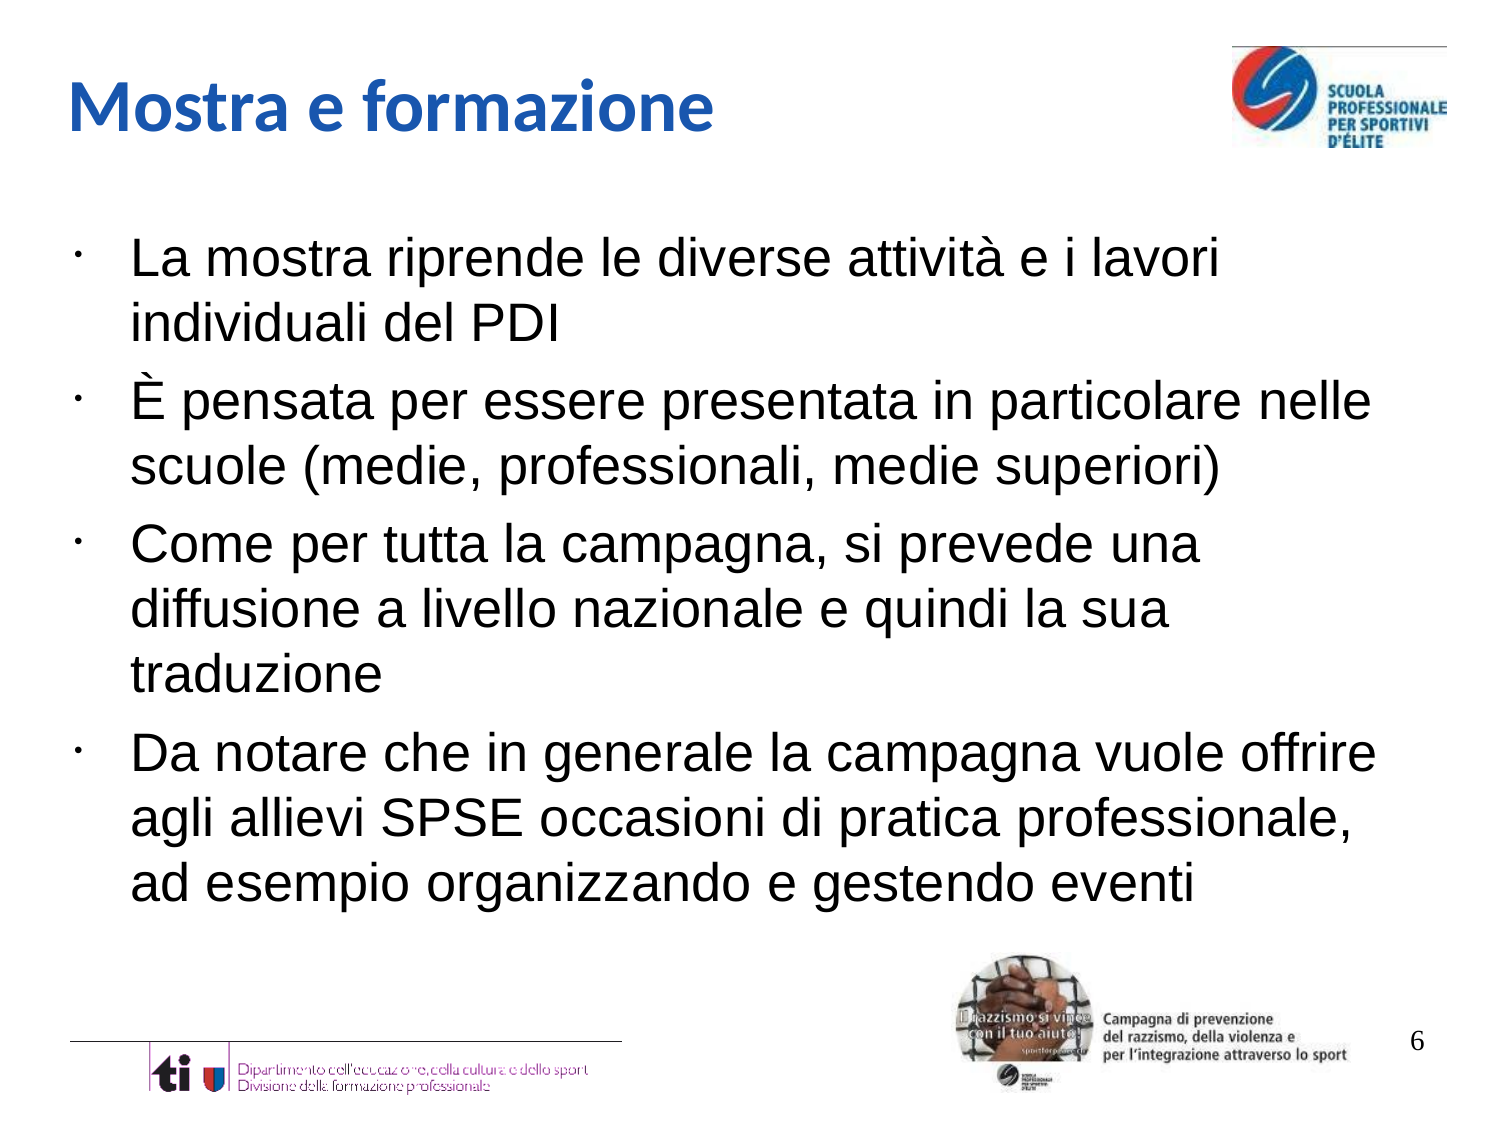

Mostra e formazione
# La mostra riprende le diverse attività e i lavori individuali del PDI
È pensata per essere presentata in particolare nelle scuole (medie, professionali, medie superiori)
Come per tutta la campagna, si prevede una diffusione a livello nazionale e quindi la sua traduzione
Da notare che in generale la campagna vuole offrire agli allievi SPSE occasioni di pratica professionale, ad esempio organizzando e gestendo eventi
6